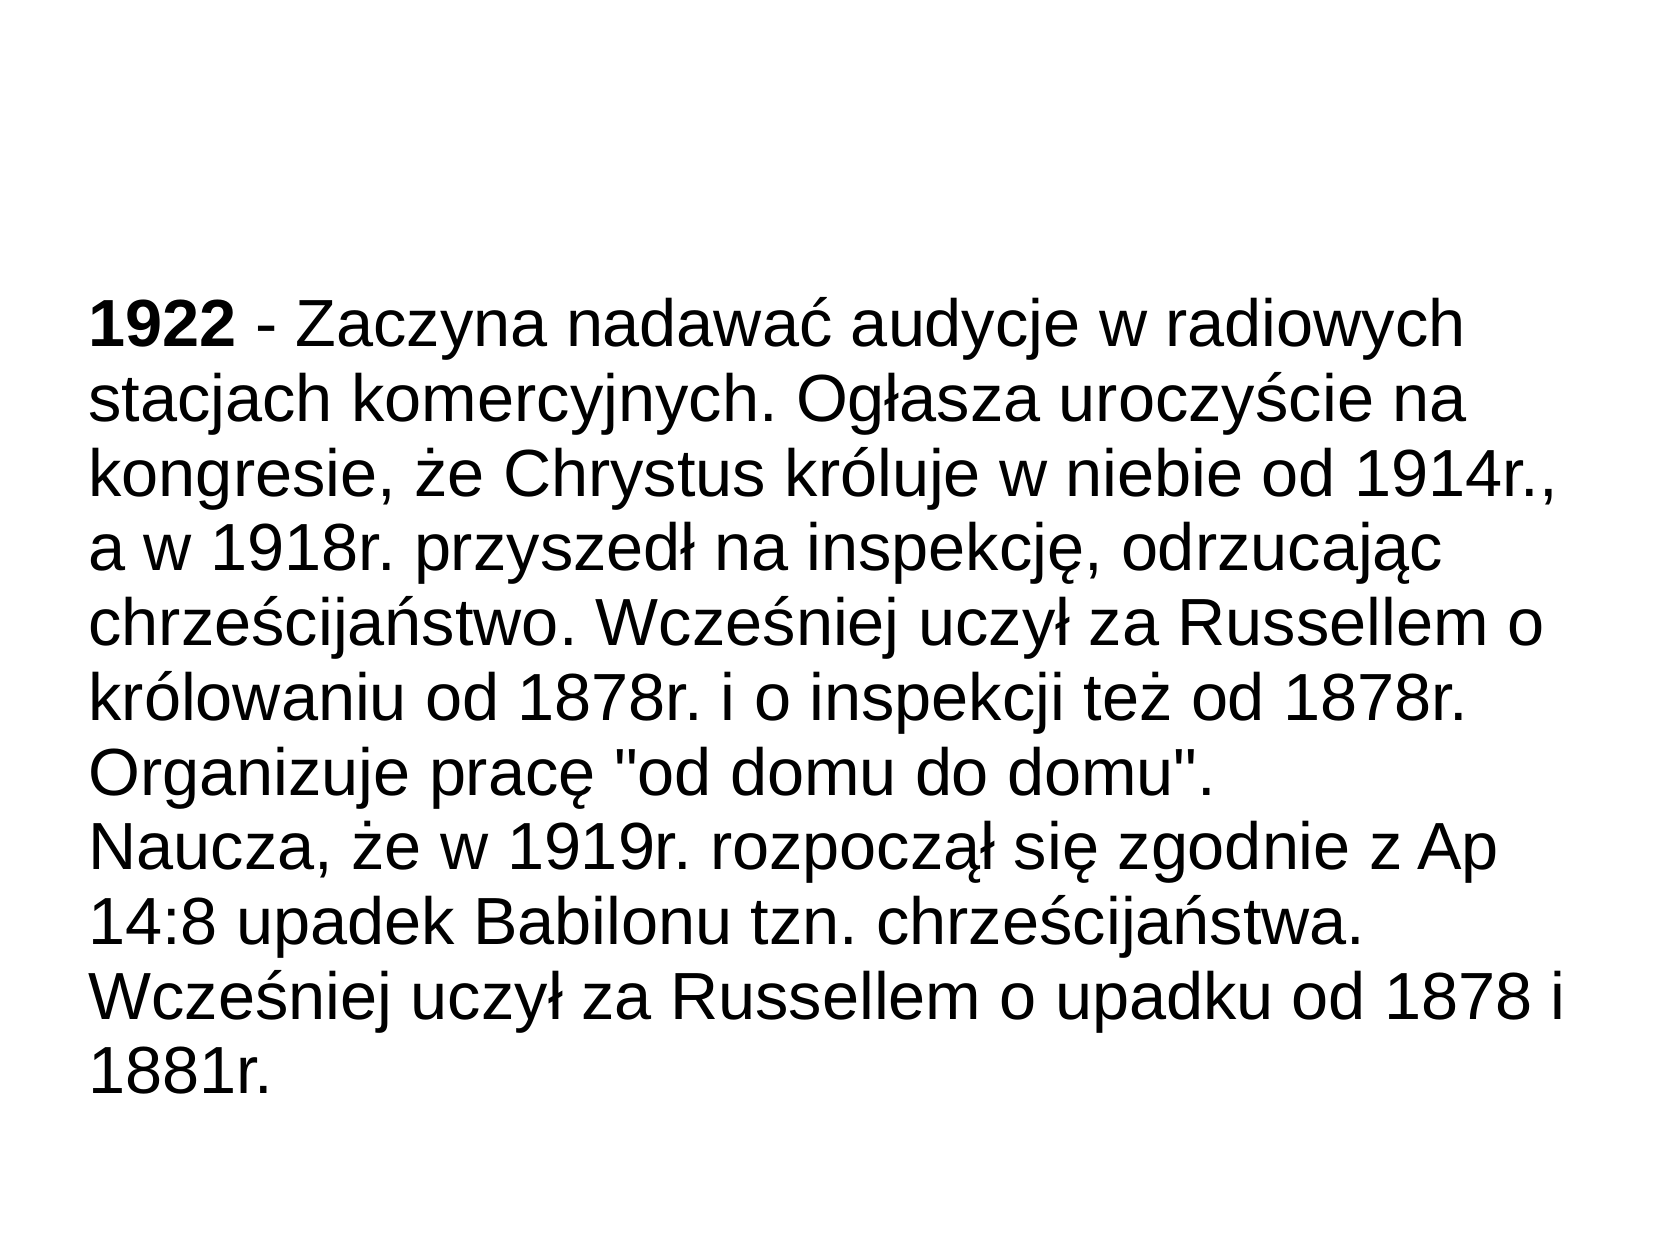

#
1922 - Zaczyna nadawać audycje w radiowych stacjach komercyjnych. Ogłasza uroczyście na kongresie, że Chrystus króluje w niebie od 1914r., a w 1918r. przyszedł na inspekcję, odrzucając chrześcijaństwo. Wcześniej uczył za Russellem o królowaniu od 1878r. i o inspekcji też od 1878r.
Organizuje pracę "od domu do domu".
Naucza, że w 1919r. rozpoczął się zgodnie z Ap 14:8 upadek Babilonu tzn. chrześcijaństwa. Wcześniej uczył za Russellem o upadku od 1878 i 1881r.